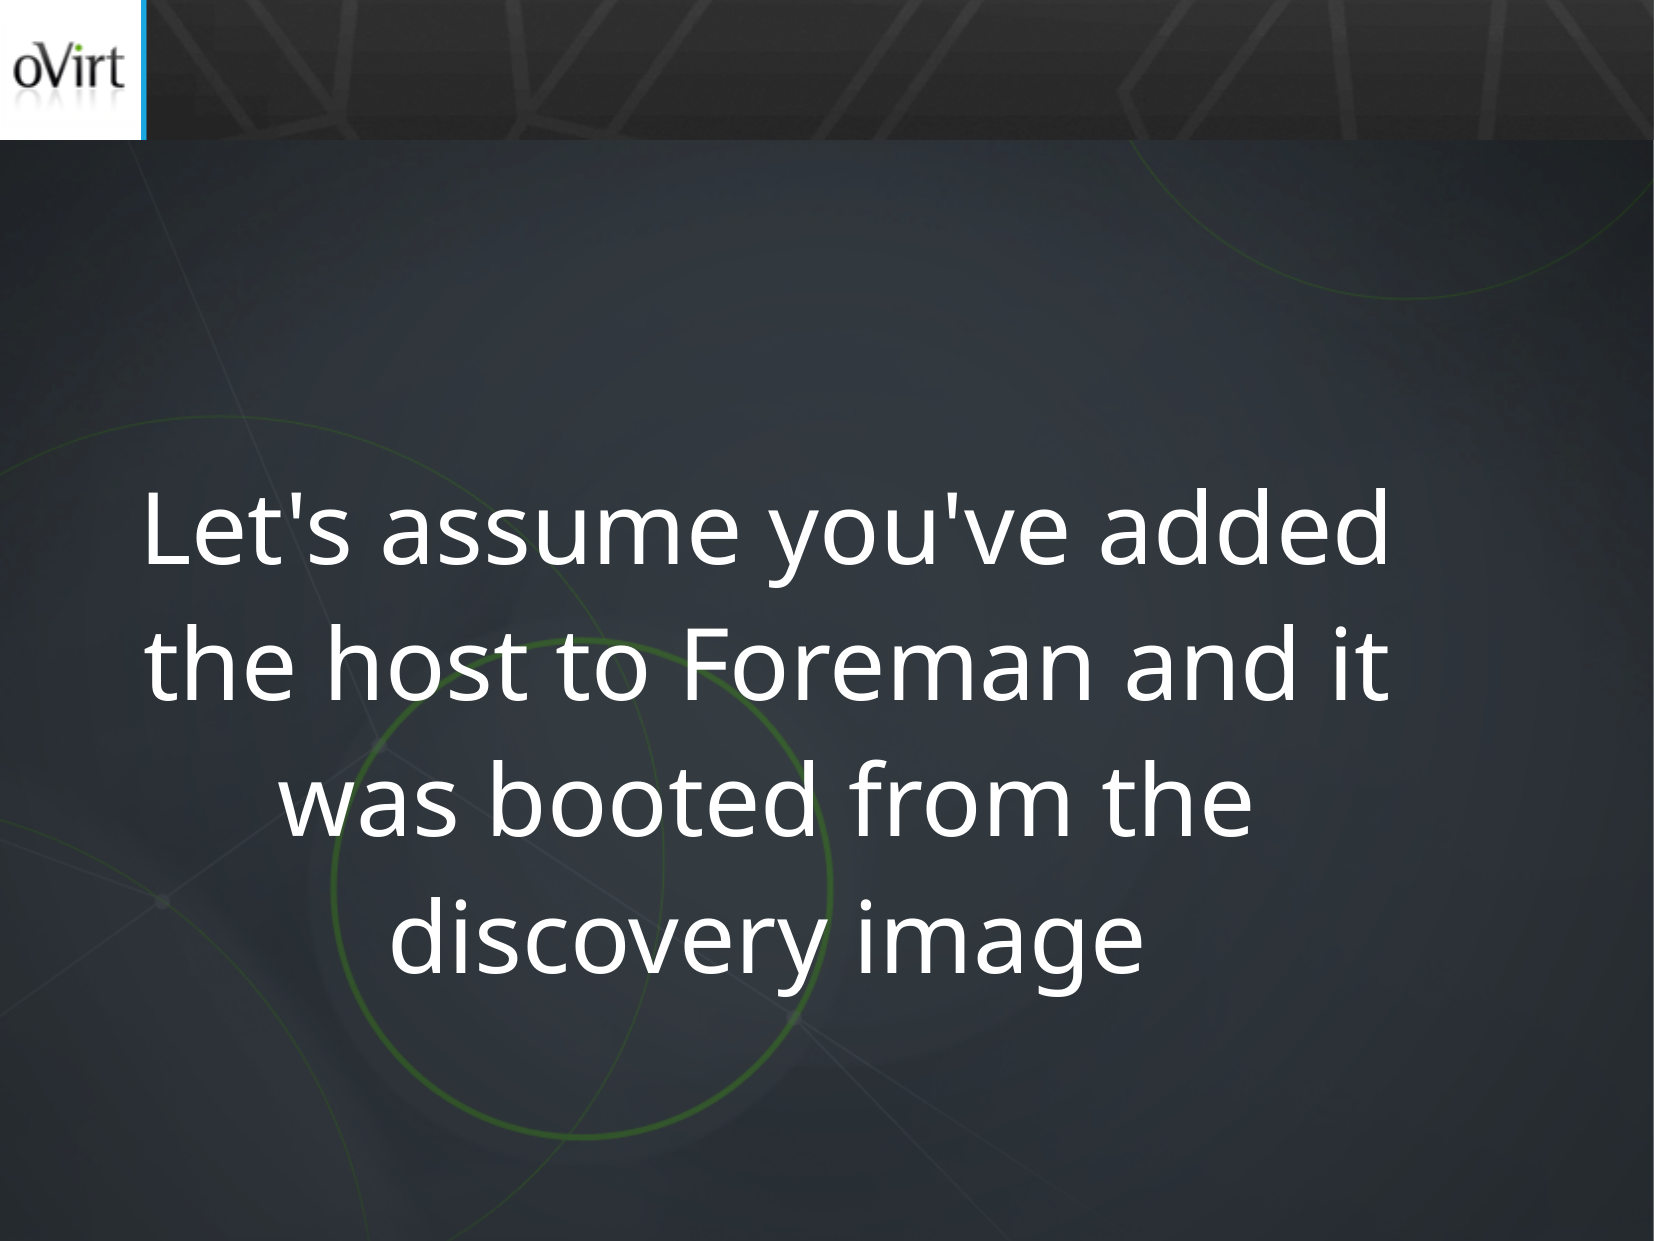

Let's assume you've added the host to Foreman and it was booted from the discovery image